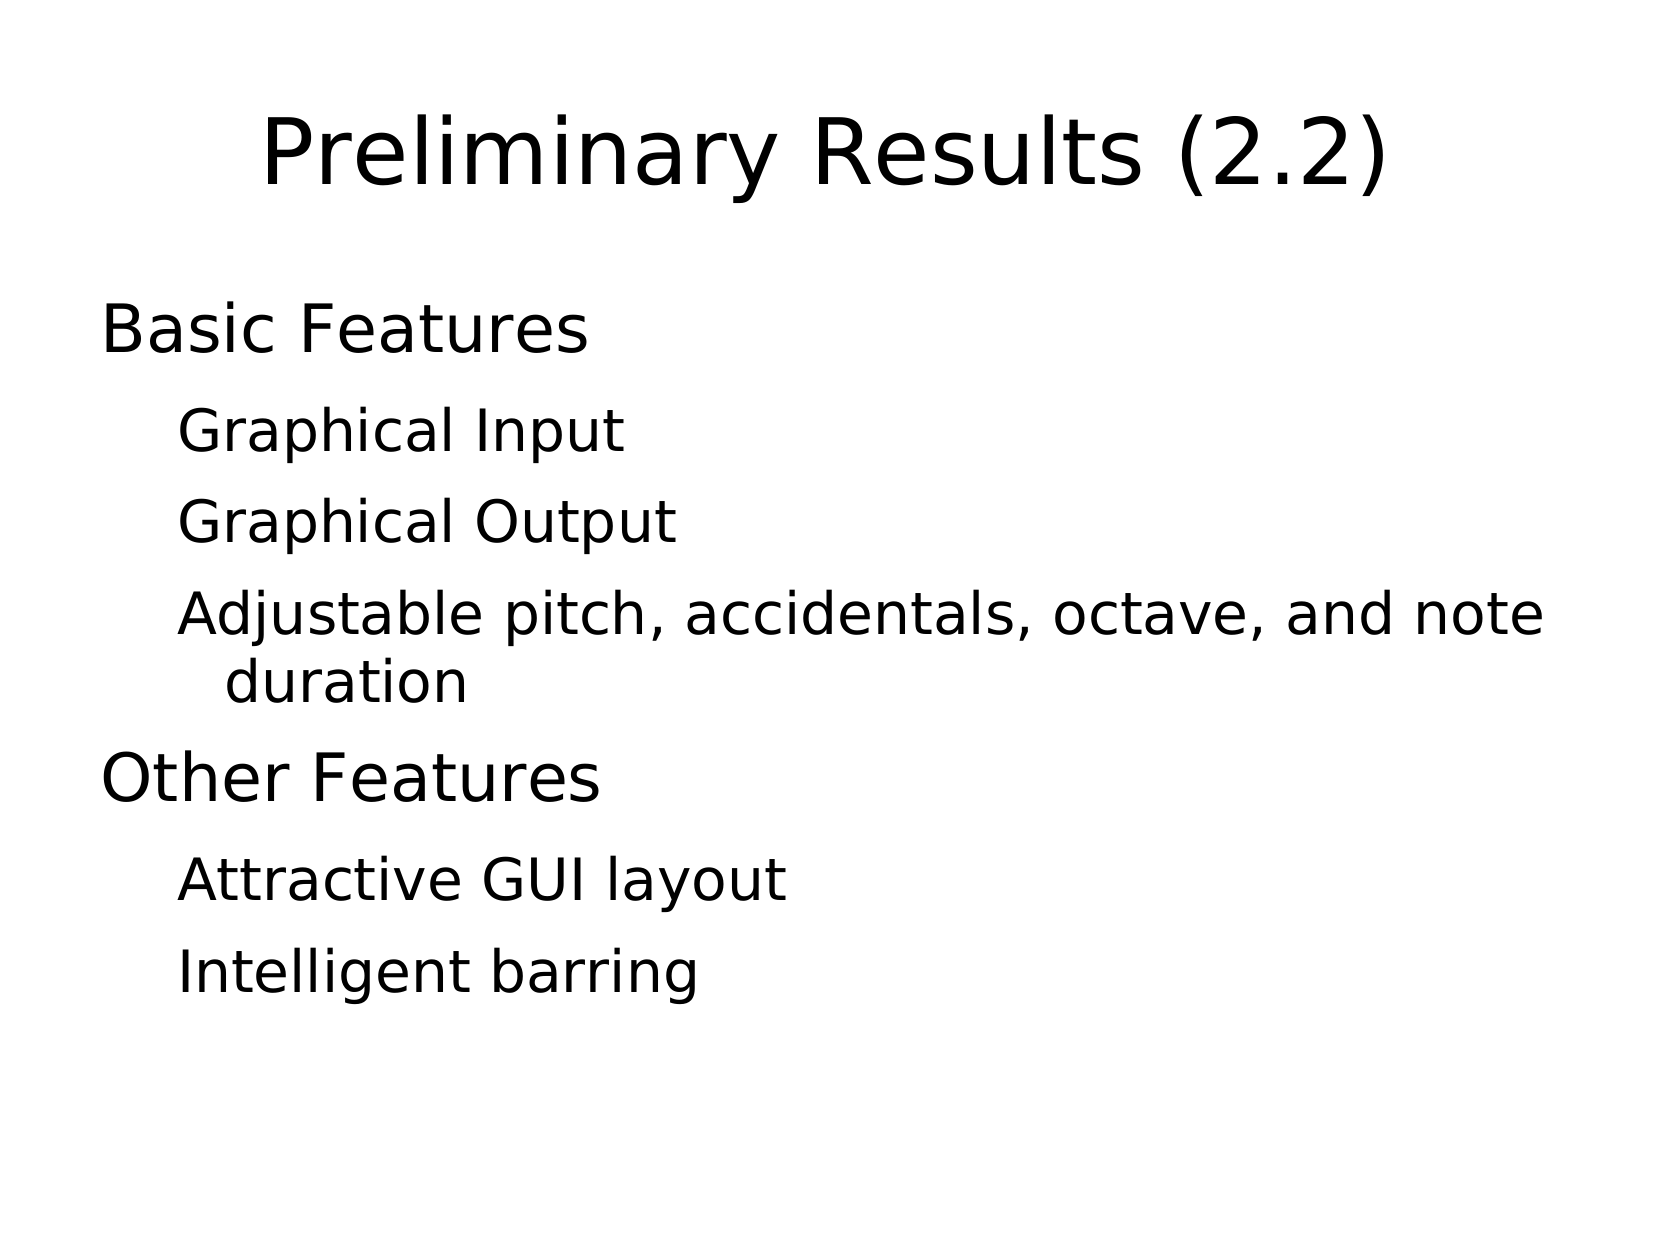

# Preliminary Results (2.2)
Basic Features
Graphical Input
Graphical Output
Adjustable pitch, accidentals, octave, and note duration
Other Features
Attractive GUI layout
Intelligent barring